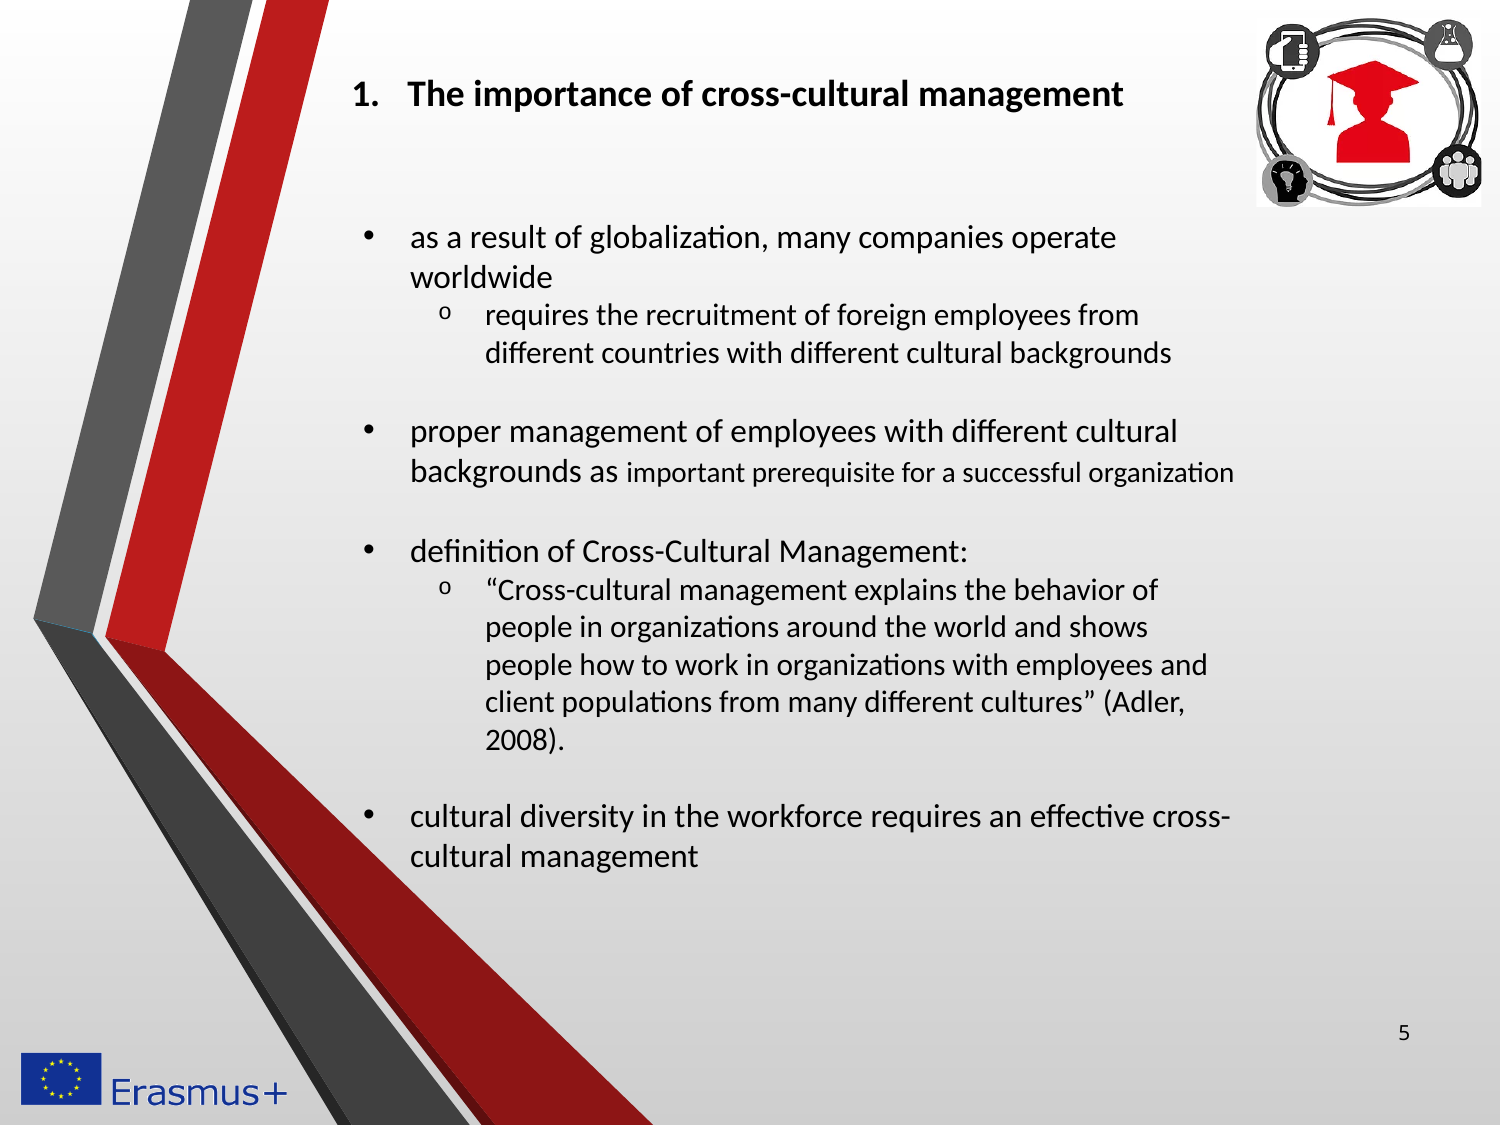

The importance of cross-cultural management
as a result of globalization, many companies operate worldwide
requires the recruitment of foreign employees from different countries with different cultural backgrounds
proper management of employees with different cultural backgrounds as important prerequisite for a successful organization
definition of Cross-Cultural Management:
“Cross-cultural management explains the behavior of people in organizations around the world and shows people how to work in organizations with employees and client populations from many different cultures” (Adler, 2008).
cultural diversity in the workforce requires an effective cross-cultural management